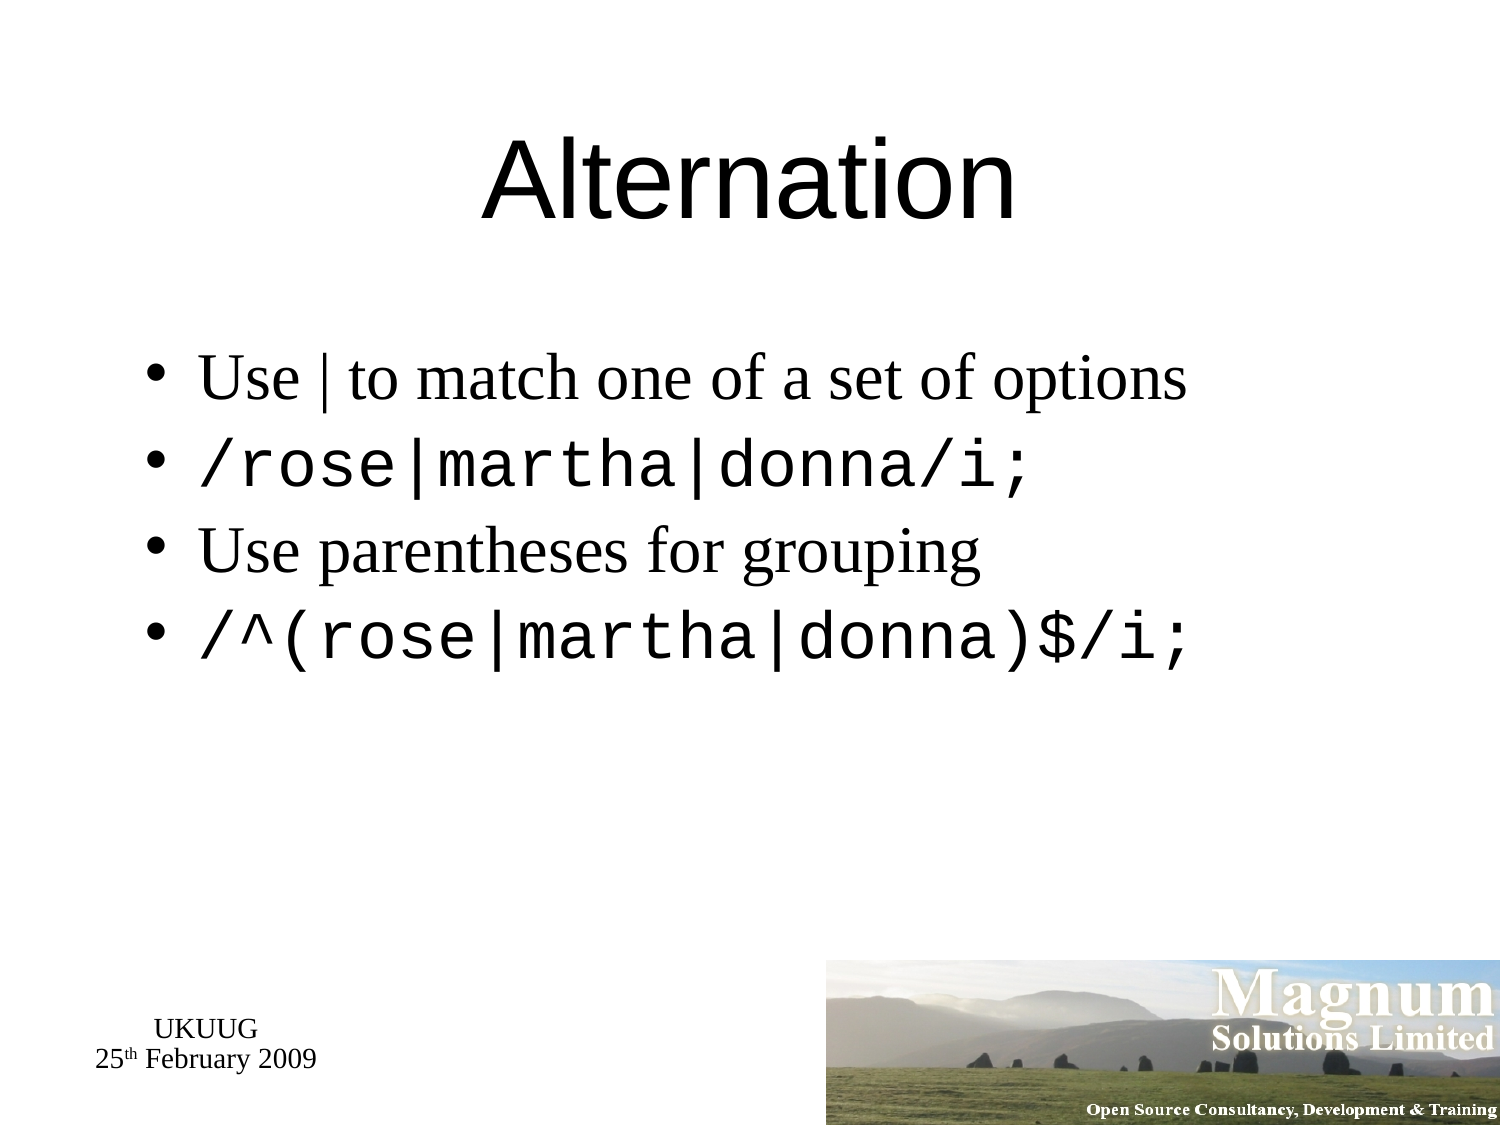

# Alternation
Use | to match one of a set of options
/rose|martha|donna/i;
Use parentheses for grouping
/^(rose|martha|donna)$/i;
114